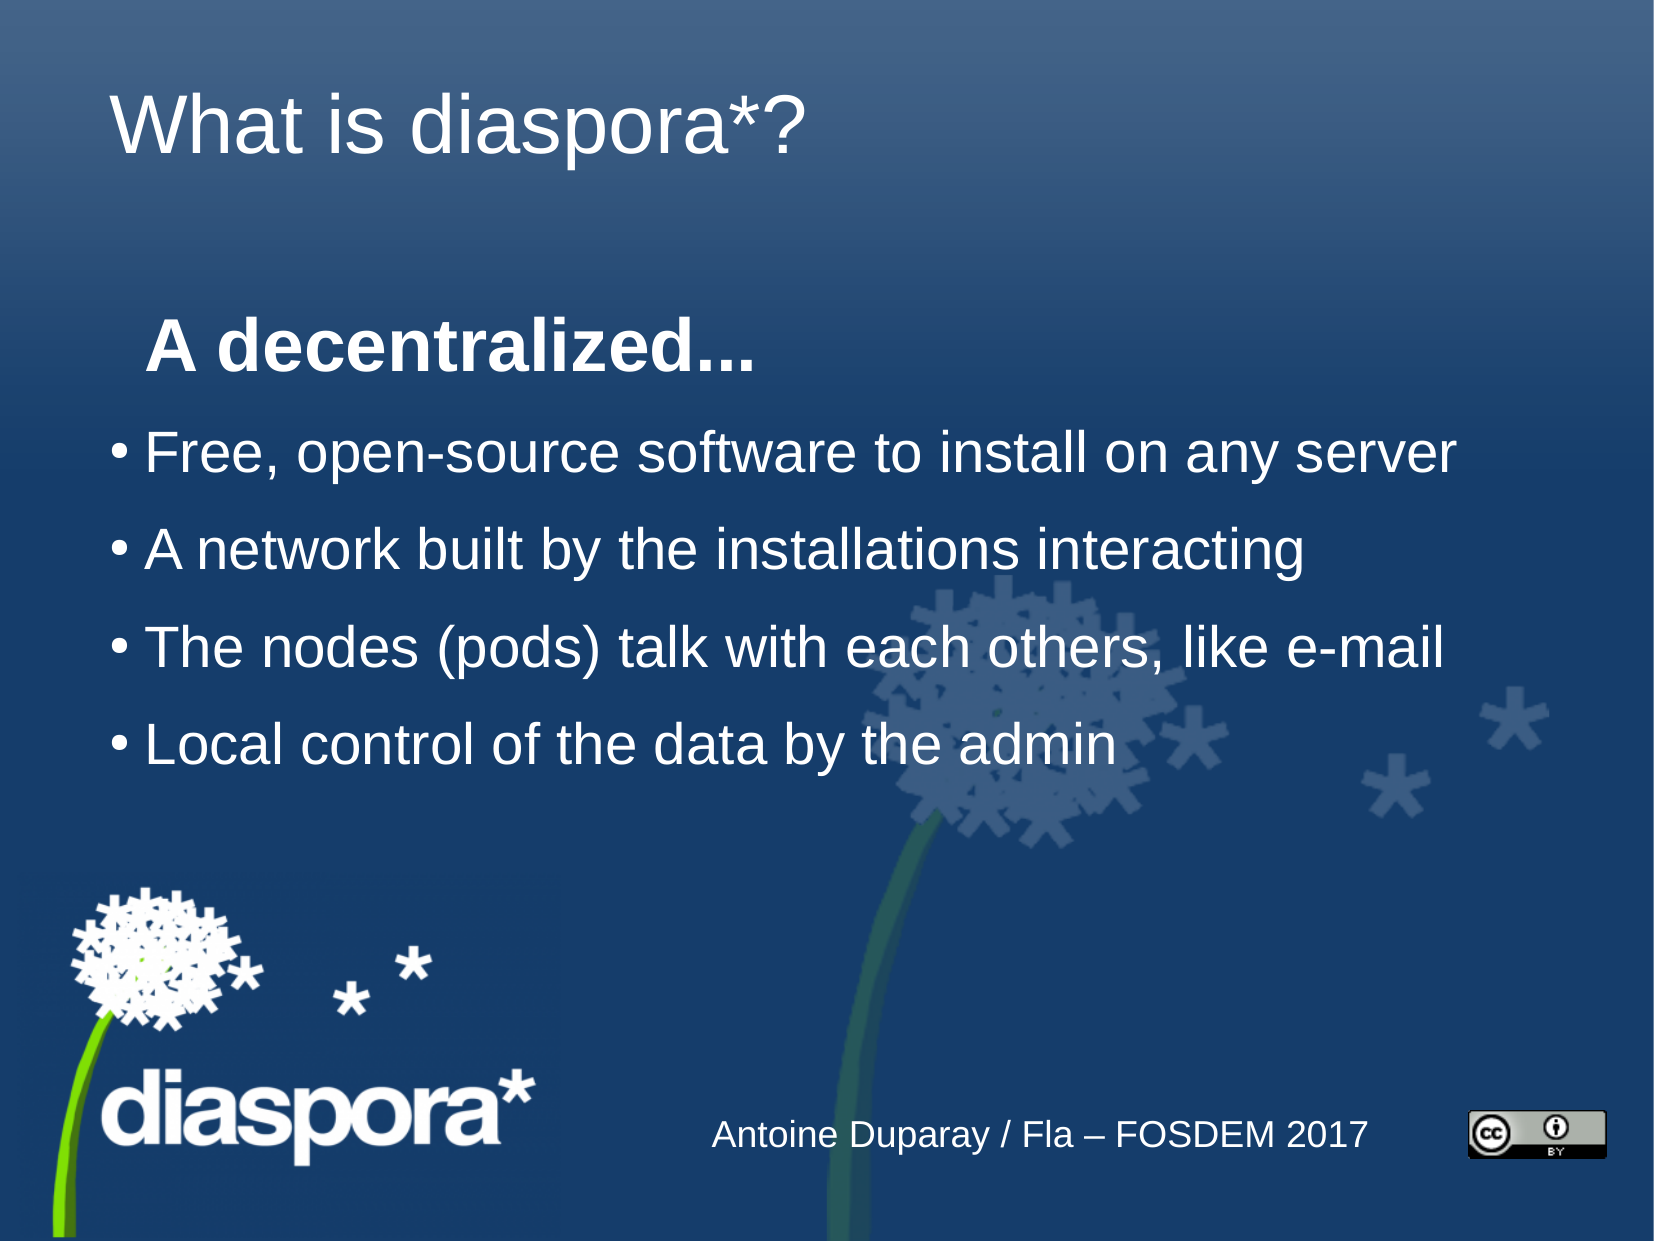

What is diaspora*?
A decentralized...
Free, open-source software to install on any server
A network built by the installations interacting
The nodes (pods) talk with each others, like e-mail
Local control of the data by the admin
Antoine Duparay / Fla – FOSDEM 2017